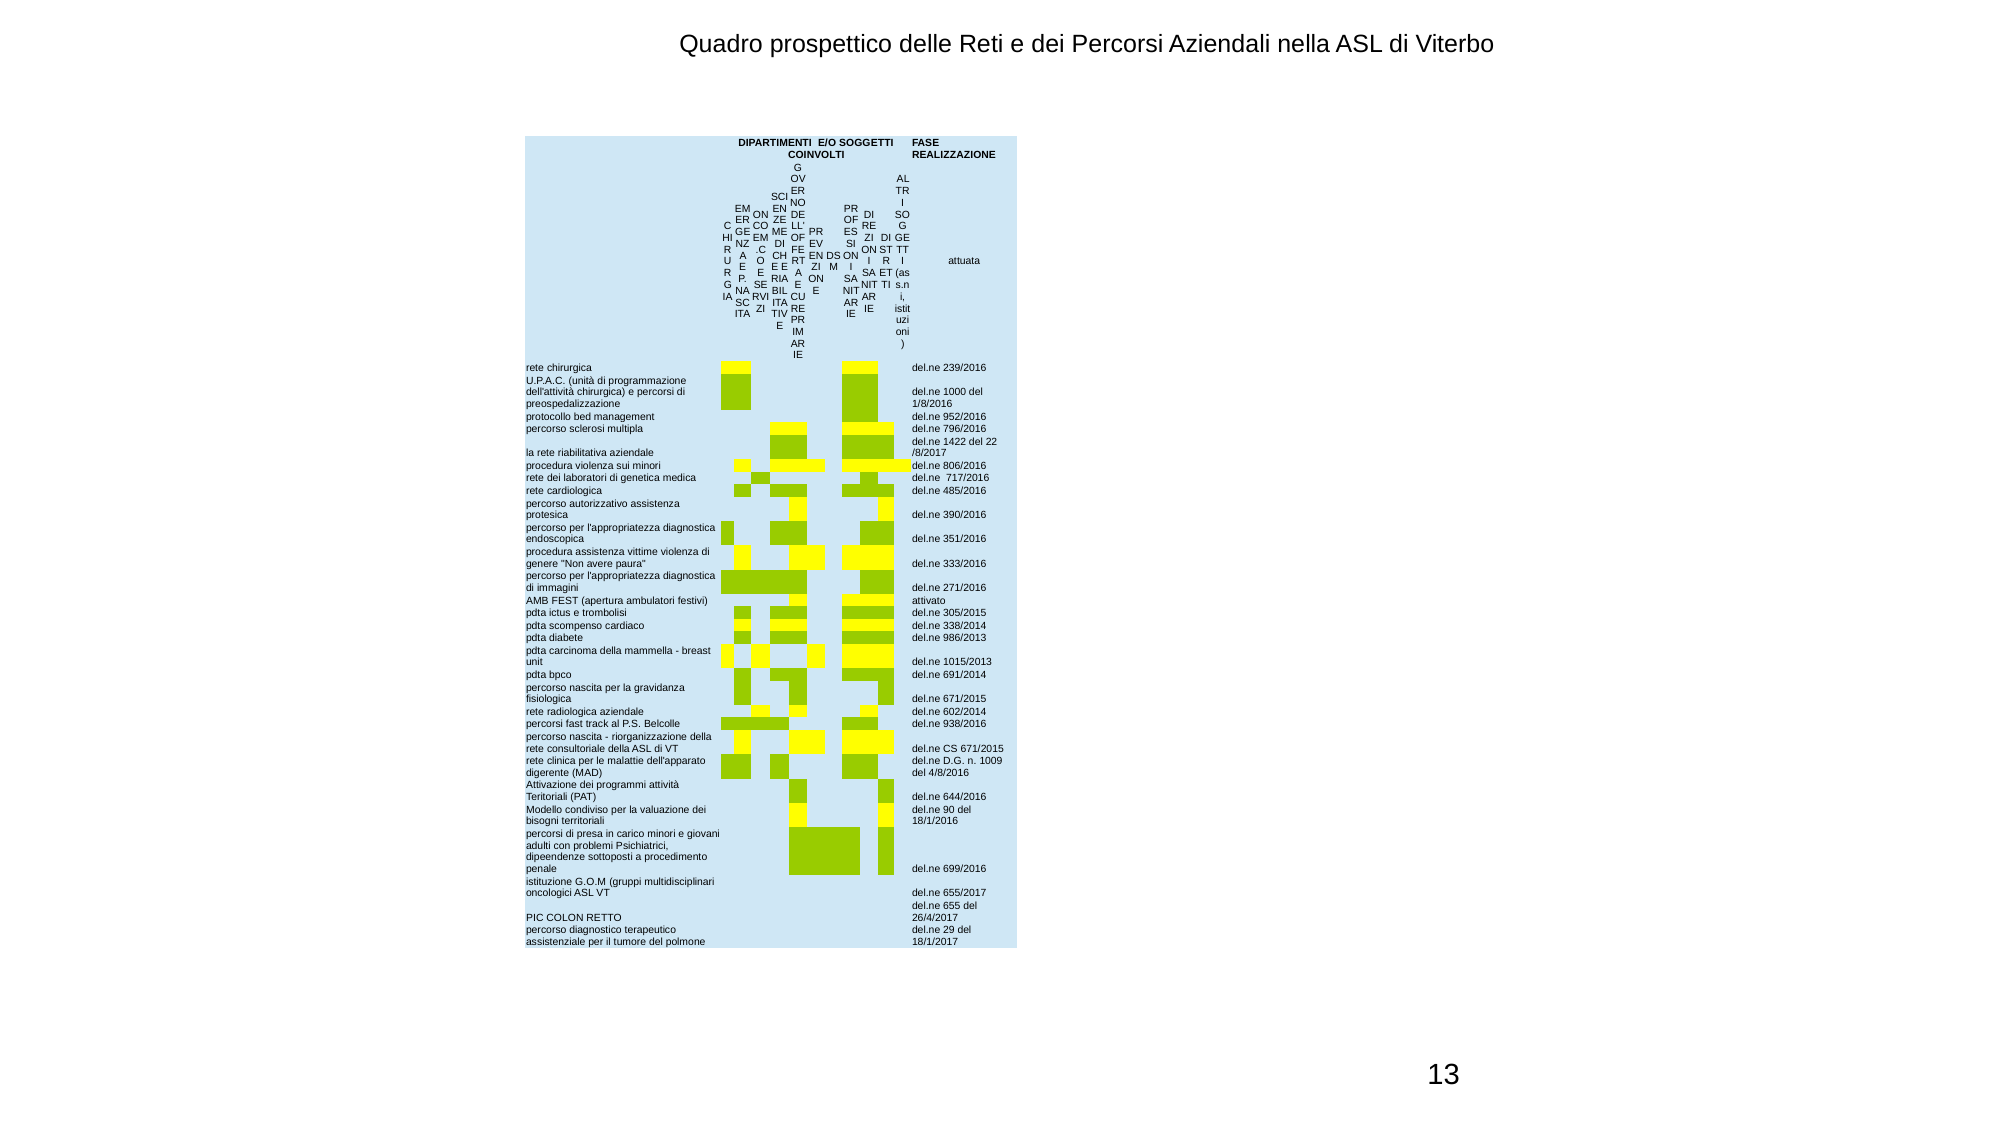

Quadro prospettico delle Reti e dei Percorsi Aziendali nella ASL di Viterbo
| | DIPARTIMENTI E/O SOGGETTI COINVOLTI | | | | | | | | | | | FASE REALIZZAZIONE |
| --- | --- | --- | --- | --- | --- | --- | --- | --- | --- | --- | --- | --- |
| | CHIRURGIA | EMERGENZA E P.NASCITA | ONCOEM.CO E SERVIZI | SCIENZE MEDICHE E RIABILITATIVE | GOVERNO DELL'OFFERTA E CURE PRIMARIE | PREVENZIONE | DSM | PROFESSIONI SANITARIE | DIREZIONI SANITARIE | DISTRETTI | ALTRI SOGGETTI (ass.ni, istituzioni) | attuata |
| rete chirurgica | | | | | | | | | | | | del.ne 239/2016 |
| U.P.A.C. (unità di programmazione dell'attività chirurgica) e percorsi di preospedalizzazione | | | | | | | | | | | | del.ne 1000 del 1/8/2016 |
| protocollo bed management | | | | | | | | | | | | del.ne 952/2016 |
| percorso sclerosi multipla | | | | | | | | | | | | del.ne 796/2016 |
| la rete riabilitativa aziendale | | | | | | | | | | | | del.ne 1422 del 22 /8/2017 |
| procedura violenza sui minori | | | | | | | | | | | | del.ne 806/2016 |
| rete dei laboratori di genetica medica | | | | | | | | | | | | del.ne 717/2016 |
| rete cardiologica | | | | | | | | | | | | del.ne 485/2016 |
| percorso autorizzativo assistenza protesica | | | | | | | | | | | | del.ne 390/2016 |
| percorso per l'appropriatezza diagnostica endoscopica | | | | | | | | | | | | del.ne 351/2016 |
| procedura assistenza vittime violenza di genere "Non avere paura" | | | | | | | | | | | | del.ne 333/2016 |
| percorso per l'appropriatezza diagnostica di immagini | | | | | | | | | | | | del.ne 271/2016 |
| AMB FEST (apertura ambulatori festivi) | | | | | | | | | | | | attivato |
| pdta ictus e trombolisi | | | | | | | | | | | | del.ne 305/2015 |
| pdta scompenso cardiaco | | | | | | | | | | | | del.ne 338/2014 |
| pdta diabete | | | | | | | | | | | | del.ne 986/2013 |
| pdta carcinoma della mammella - breast unit | | | | | | | | | | | | del.ne 1015/2013 |
| pdta bpco | | | | | | | | | | | | del.ne 691/2014 |
| percorso nascita per la gravidanza fisiologica | | | | | | | | | | | | del.ne 671/2015 |
| rete radiologica aziendale | | | | | | | | | | | | del.ne 602/2014 |
| percorsi fast track al P.S. Belcolle | | | | | | | | | | | | del.ne 938/2016 |
| percorso nascita - riorganizzazione della rete consultoriale della ASL di VT | | | | | | | | | | | | del.ne CS 671/2015 |
| rete clinica per le malattie dell'apparato digerente (MAD) | | | | | | | | | | | | del.ne D.G. n. 1009 del 4/8/2016 |
| Attivazione dei programmi attività Teritoriali (PAT) | | | | | | | | | | | | del.ne 644/2016 |
| Modello condiviso per la valuazione dei bisogni territoriali | | | | | | | | | | | | del.ne 90 del 18/1/2016 |
| percorsi di presa in carico minori e giovani adulti con problemi Psichiatrici, dipeendenze sottoposti a procedimento penale | | | | | | | | | | | | del.ne 699/2016 |
| istituzione G.O.M (gruppi multidisciplinari oncologici ASL VT | | | | | | | | | | | | del.ne 655/2017 |
| PIC COLON RETTO | | | | | | | | | | | | del.ne 655 del 26/4/2017 |
| percorso diagnostico terapeutico assistenziale per il tumore del polmone | | | | | | | | | | | | del.ne 29 del 18/1/2017 |